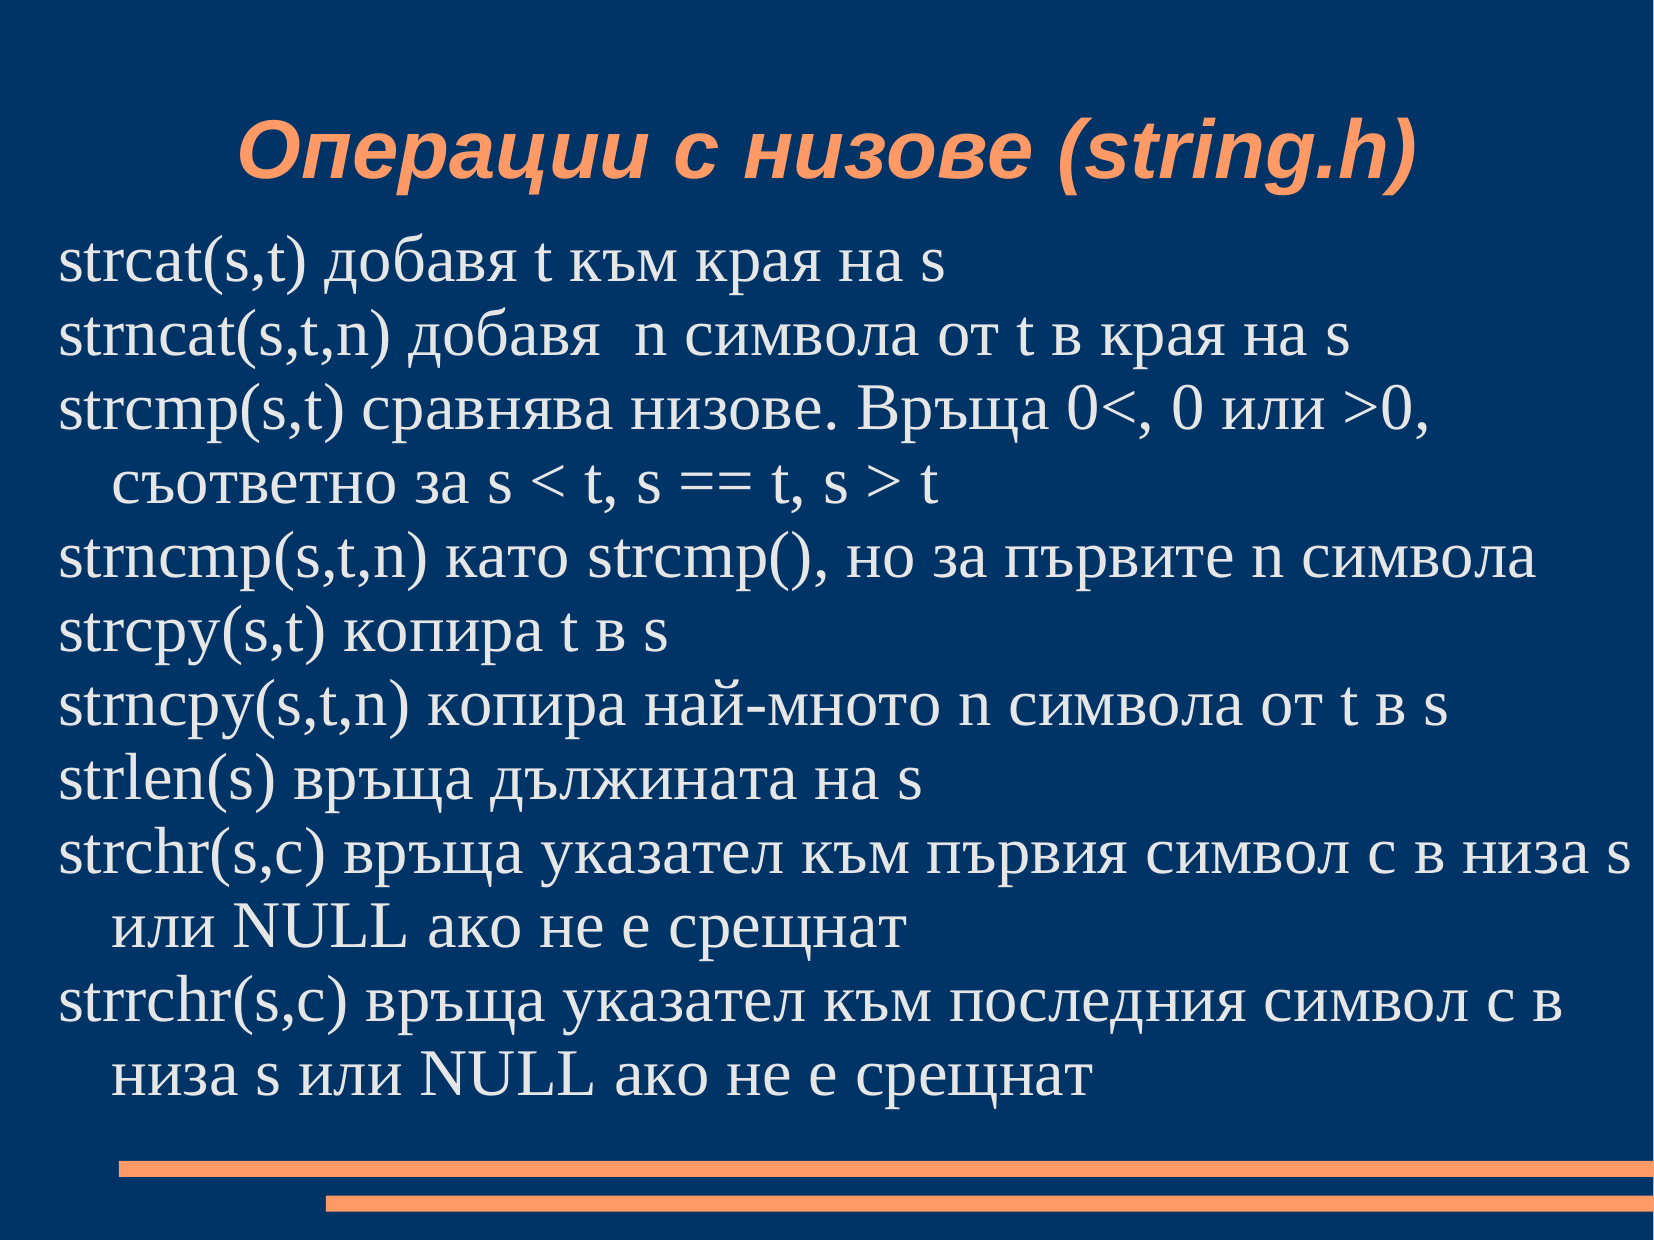

# Операции с низове (string.h)
strcat(s,t) добавя t към края на s
strncat(s,t,n) добавя n символа от t в края на s
strcmp(s,t) сравнява низове. Връща 0<, 0 или >0, съответно за s < t, s == t, s > t
strncmp(s,t,n) като strcmp(), но за първите n символа
strcpy(s,t) копира t в s
strncpy(s,t,n) копира най-мното n символа от t в s
strlen(s) връща дължината на s
strchr(s,c) връща указател към първия символ c в низа s или NULL ако не е срещнат
strrchr(s,c) връща указател към последния символ c в низа s или NULL ако не е срещнат